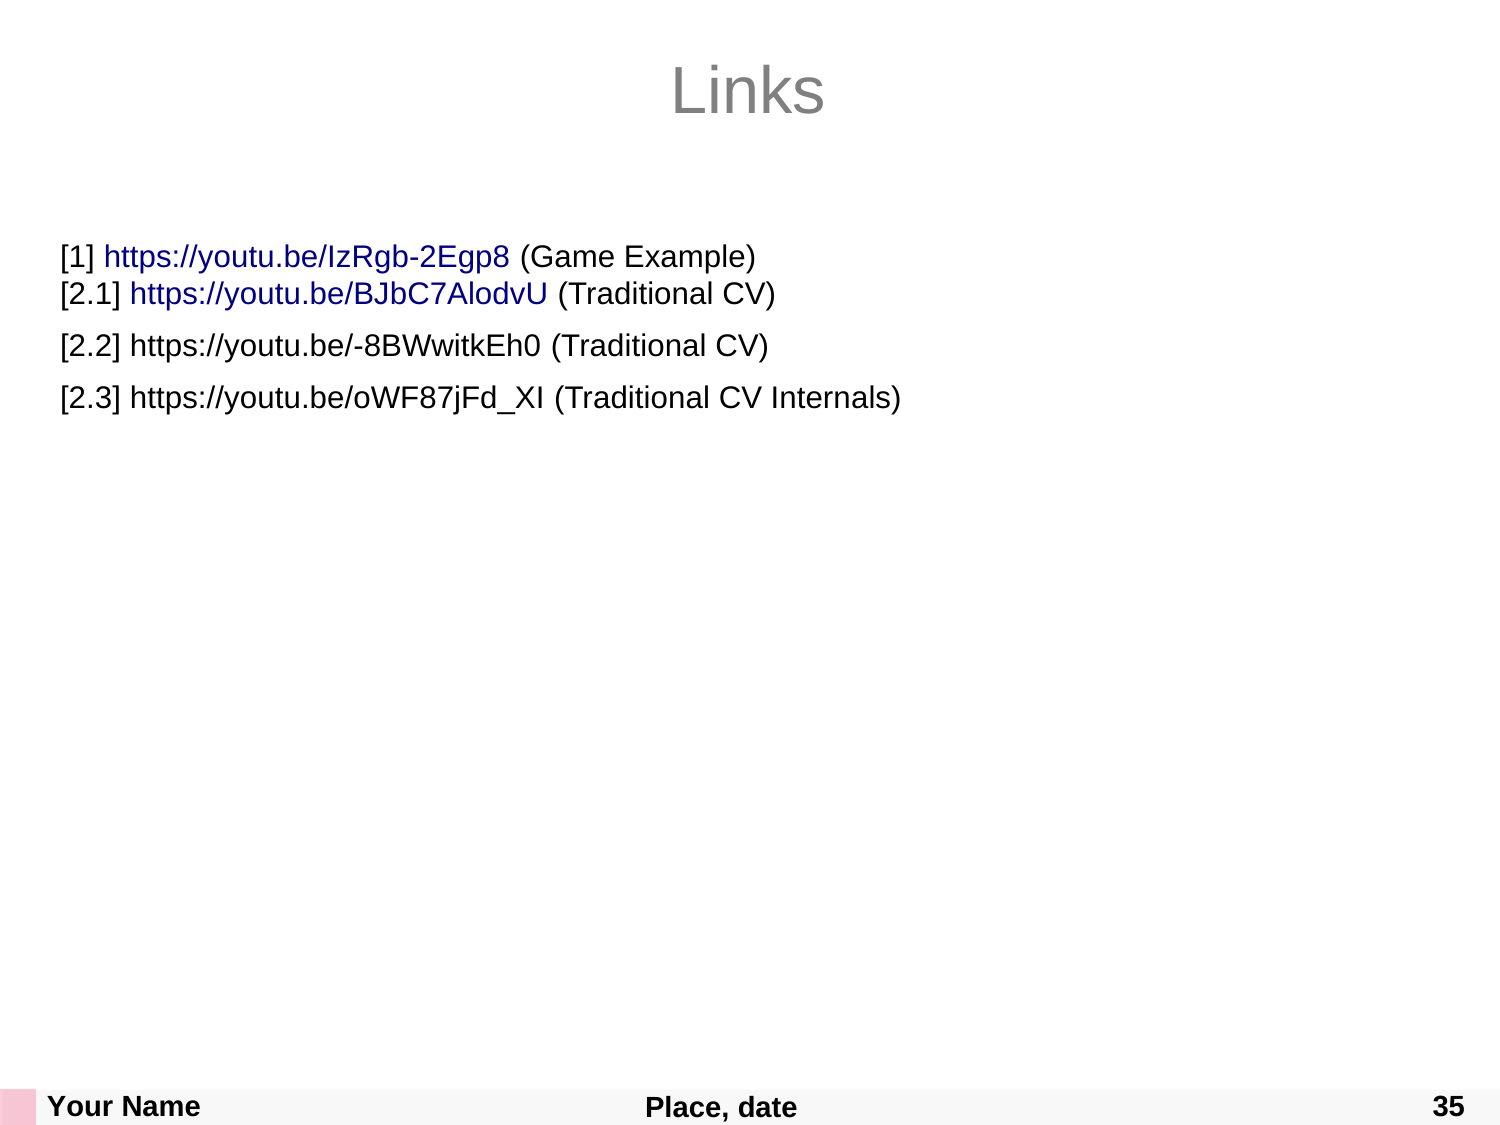

# Links
[1] https://youtu.be/IzRgb-2Egp8 (Game Example)
[2.1] https://youtu.be/BJbC7AlodvU (Traditional CV)
[2.2] https://youtu.be/-8BWwitkEh0 (Traditional CV)
[2.3] https://youtu.be/oWF87jFd_XI (Traditional CV Internals)